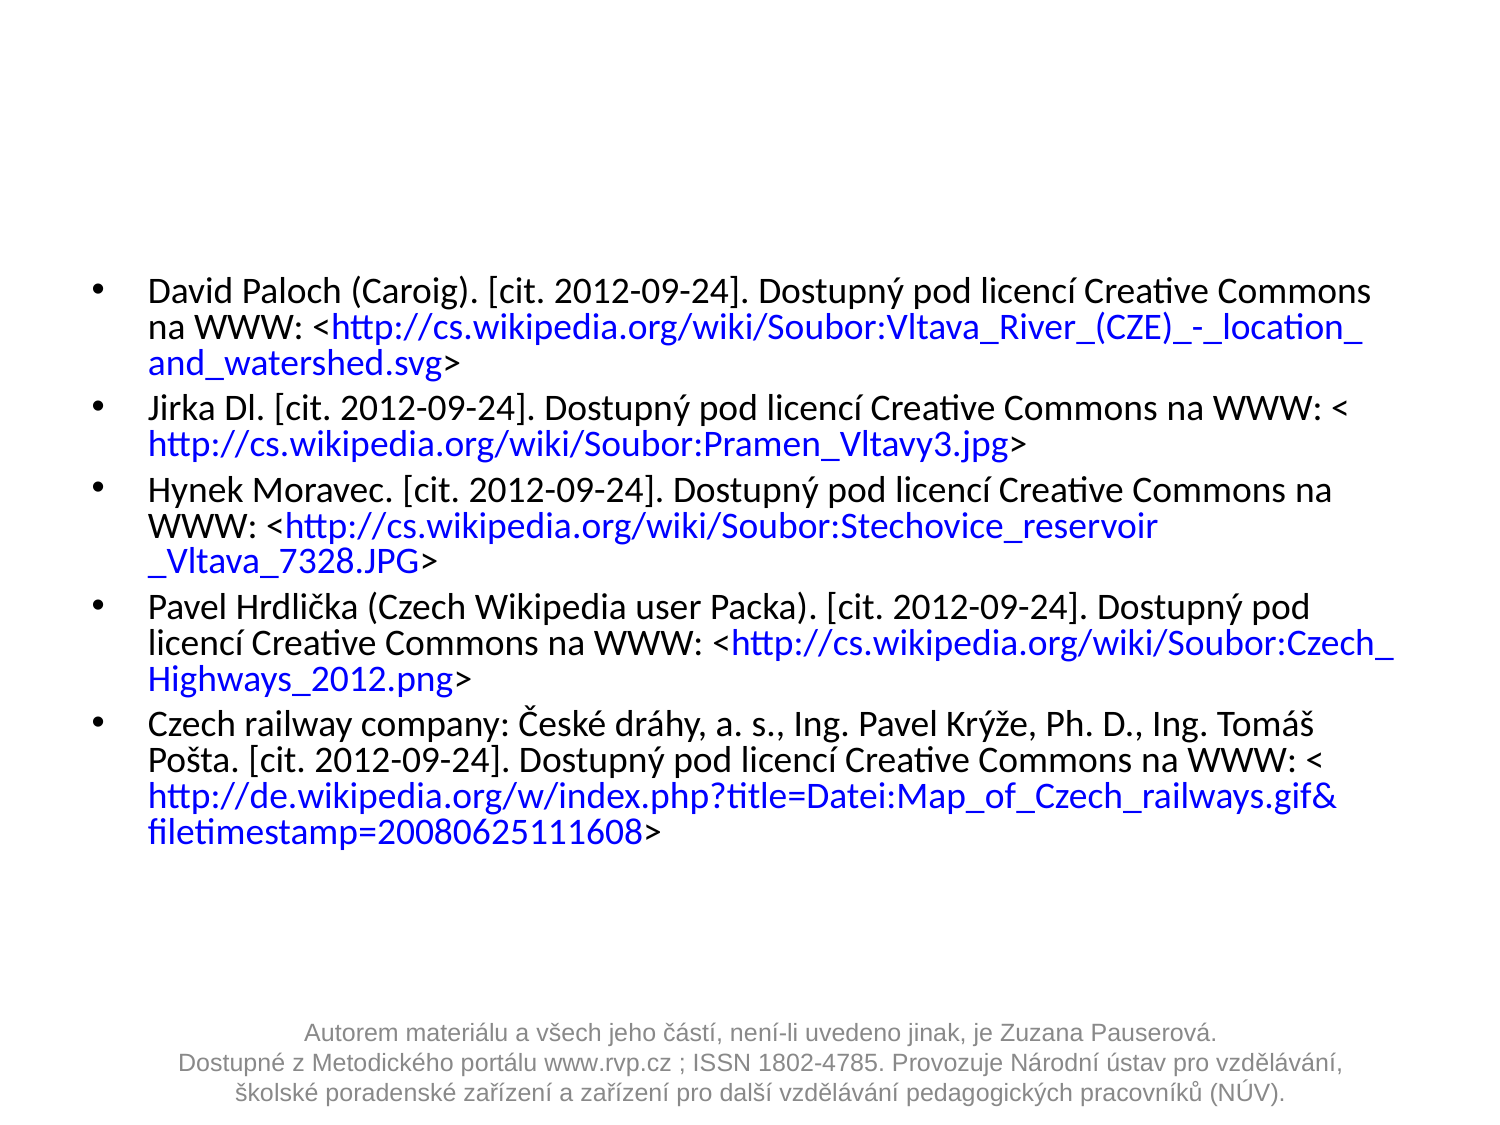

# David Paloch (Caroig). [cit. 2012-09-24]. Dostupný pod licencí Creative Commons na WWW: <http://cs.wikipedia.org/wiki/Soubor:Vltava_River_(CZE)_-_location_and_watershed.svg>
Jirka Dl. [cit. 2012-09-24]. Dostupný pod licencí Creative Commons na WWW: <http://cs.wikipedia.org/wiki/Soubor:Pramen_Vltavy3.jpg>
Hynek Moravec. [cit. 2012-09-24]. Dostupný pod licencí Creative Commons na WWW: <http://cs.wikipedia.org/wiki/Soubor:Stechovice_reservoir_Vltava_7328.JPG>
Pavel Hrdlička (Czech Wikipedia user Packa). [cit. 2012-09-24]. Dostupný pod licencí Creative Commons na WWW: <http://cs.wikipedia.org/wiki/Soubor:Czech_Highways_2012.png>
Czech railway company: České dráhy, a. s., Ing. Pavel Krýže, Ph. D., Ing. Tomáš Pošta. [cit. 2012-09-24]. Dostupný pod licencí Creative Commons na WWW: <http://de.wikipedia.org/w/index.php?title=Datei:Map_of_Czech_railways.gif&filetimestamp=20080625111608>
Autorem materiálu a všech jeho částí, není-li uvedeno jinak, je Zuzana Pauserová.
Dostupné z Metodického portálu www.rvp.cz ; ISSN 1802-4785. Provozuje Národní ústav pro vzdělávání, školské poradenské zařízení a zařízení pro další vzdělávání pedagogických pracovníků (NÚV).